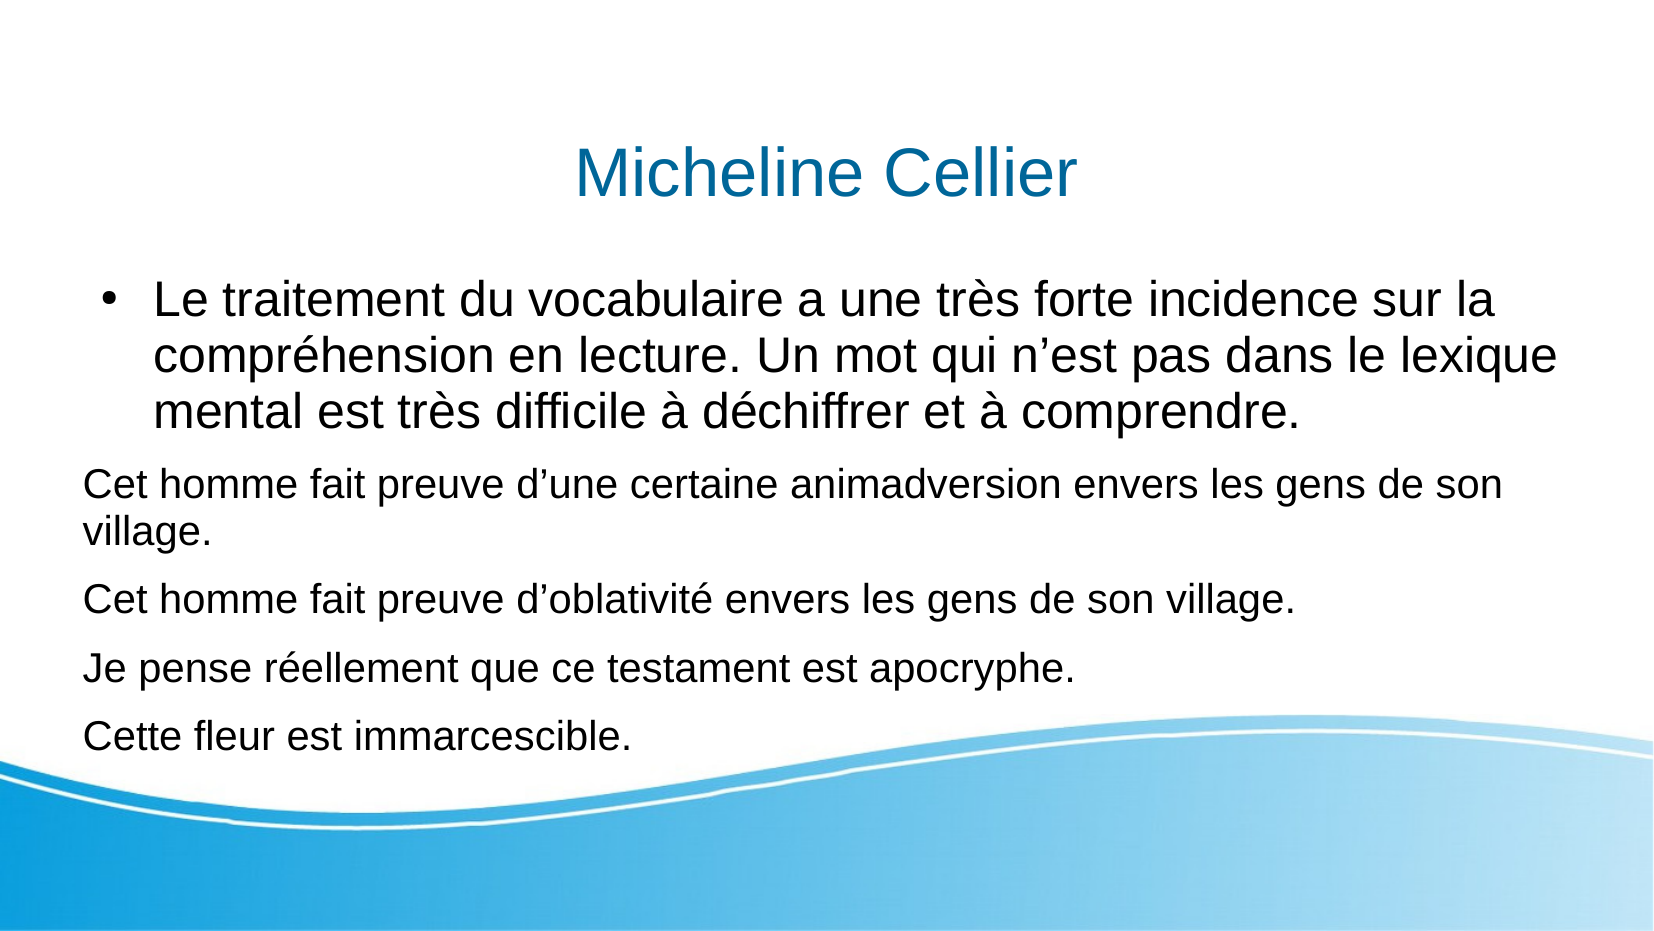

# Micheline Cellier
Le traitement du vocabulaire a une très forte incidence sur la compréhension en lecture. Un mot qui n’est pas dans le lexique mental est très difficile à déchiffrer et à comprendre.
Cet homme fait preuve d’une certaine animadversion envers les gens de son village.
Cet homme fait preuve d’oblativité envers les gens de son village.
Je pense réellement que ce testament est apocryphe.
Cette fleur est immarcescible.